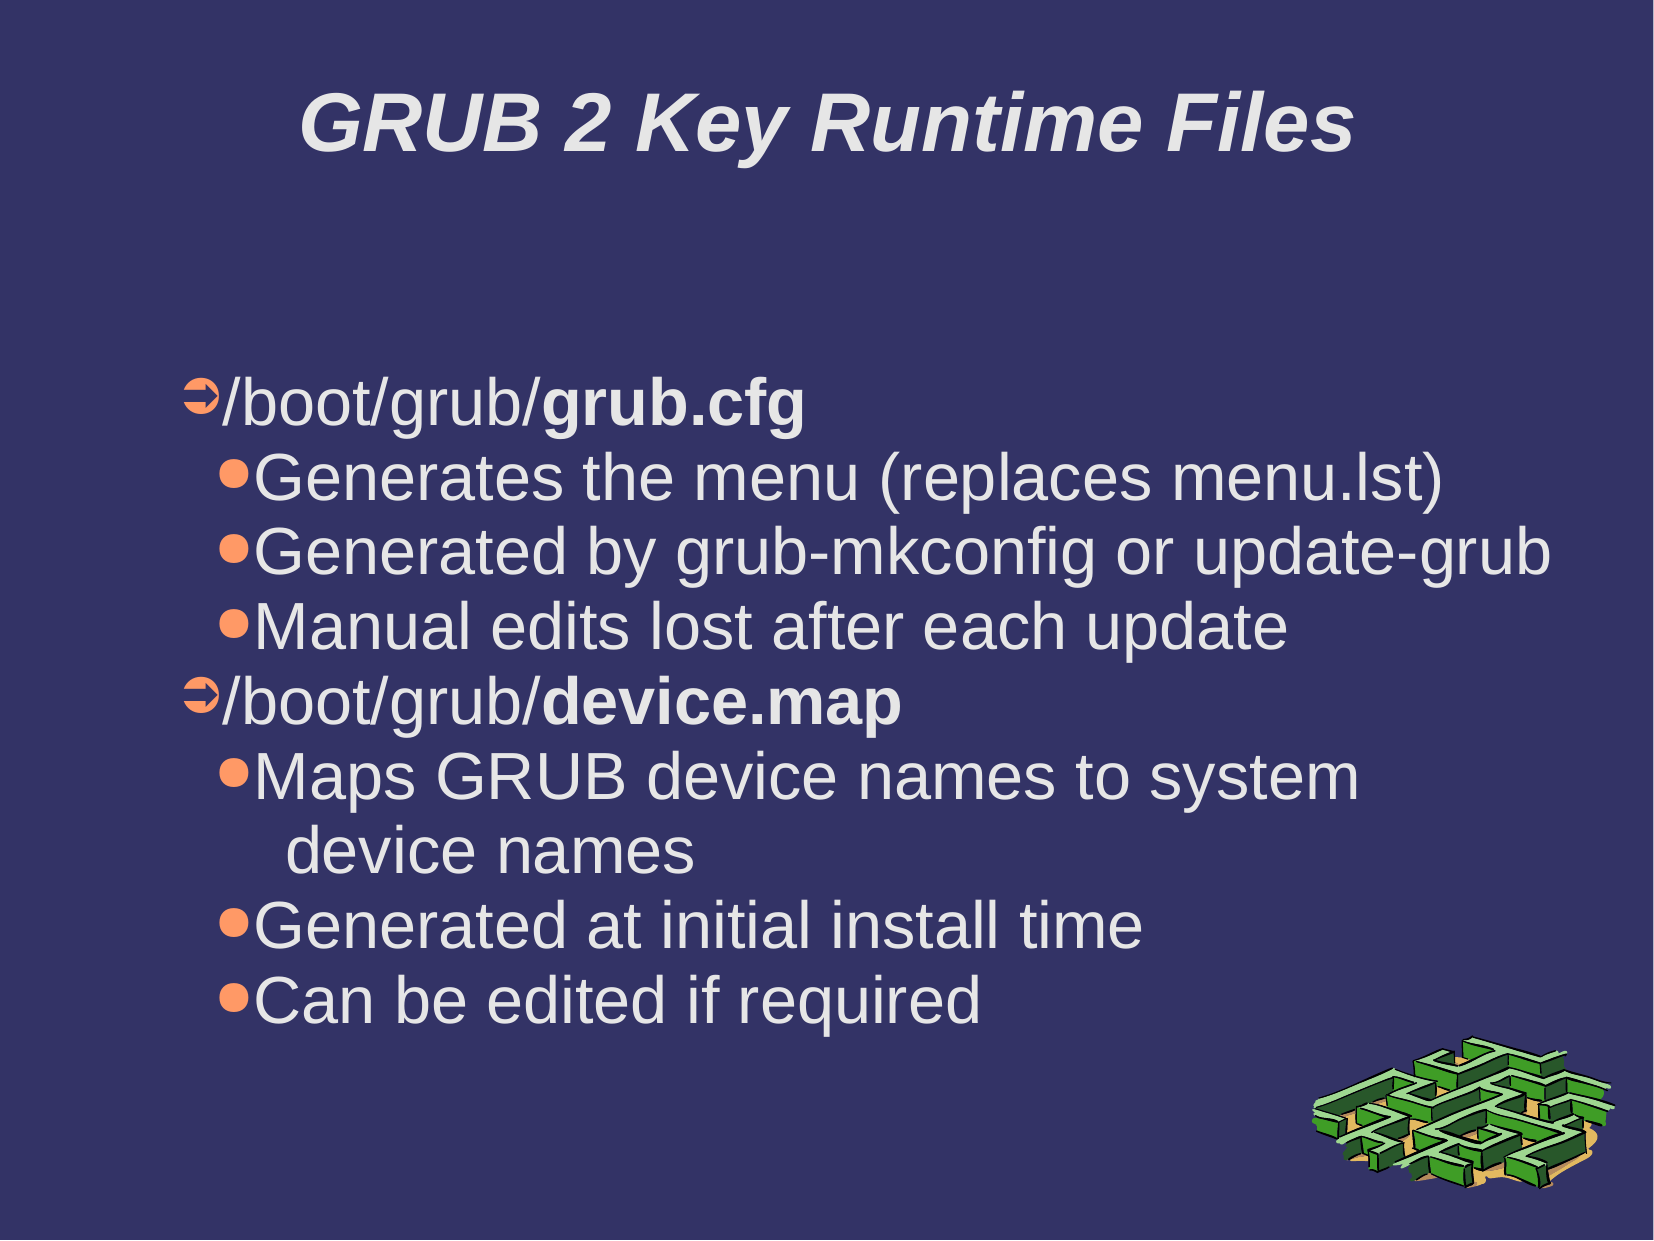

# GRUB 2 Key Runtime Files
/boot/grub/grub.cfg
Generates the menu (replaces menu.lst)
Generated by grub-mkconfig or update-grub
Manual edits lost after each update
/boot/grub/device.map
Maps GRUB device names to system device names
Generated at initial install time
Can be edited if required